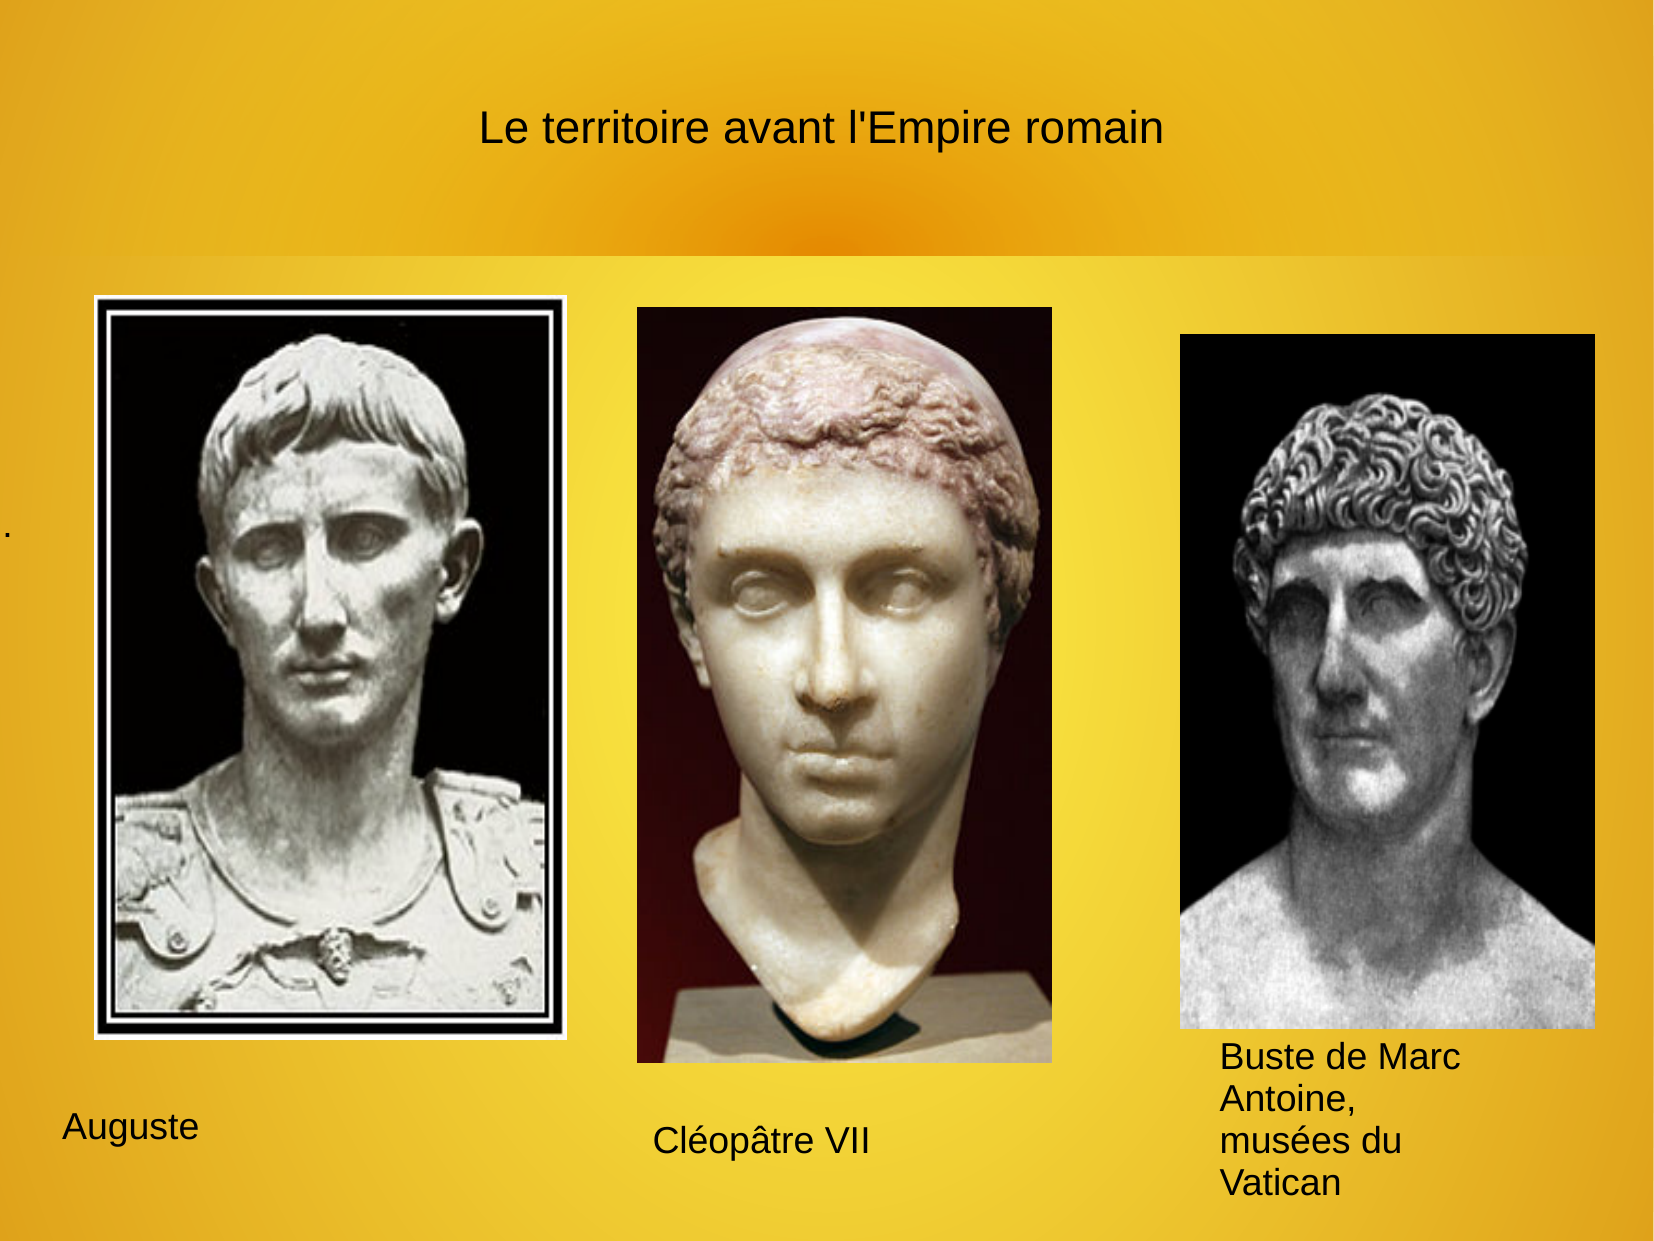

Le territoire avant l'Empire romain
.
Buste de Marc Antoine, musées du Vatican
Auguste
Cléopâtre VII